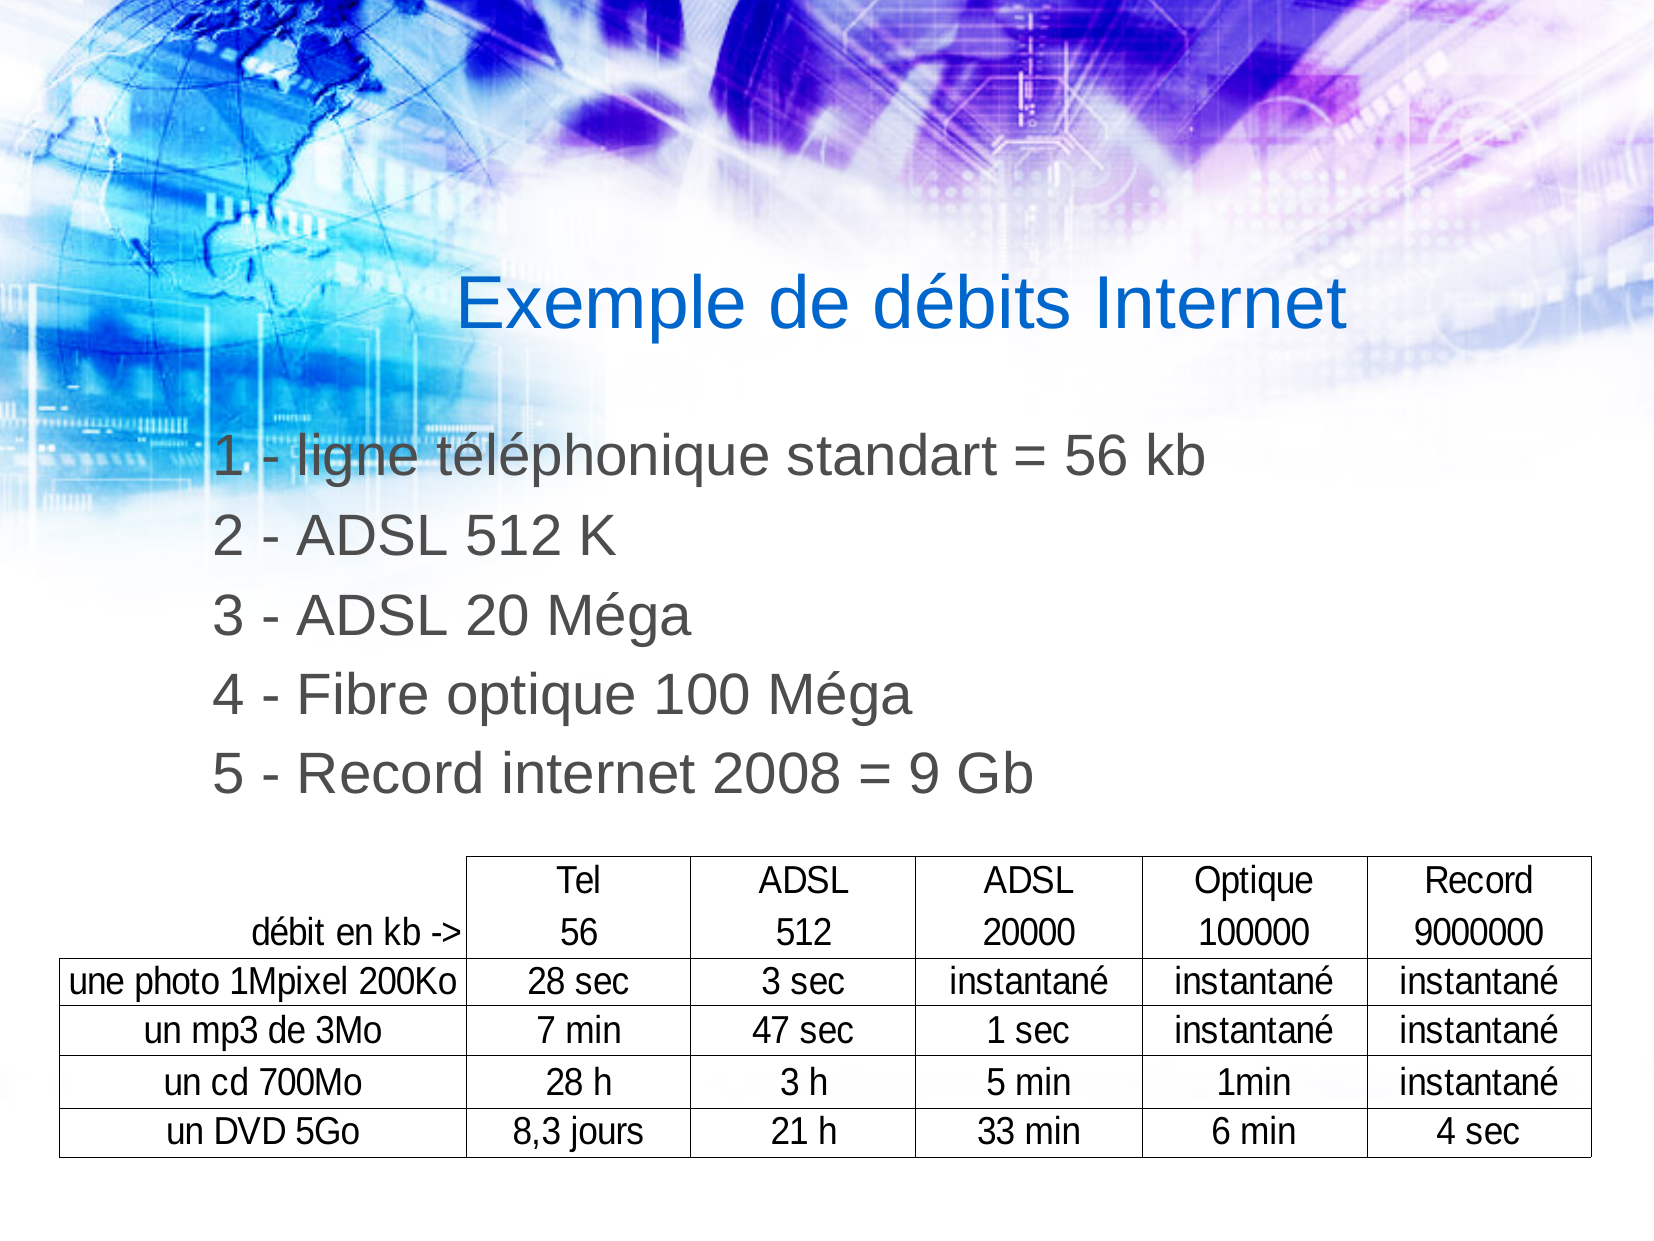

# Exemple de débits Internet
1 - ligne téléphonique standart = 56 kb
2 - ADSL 512 K
3 - ADSL 20 Méga
4 - Fibre optique 100 Méga
5 - Record internet 2008 = 9 Gb